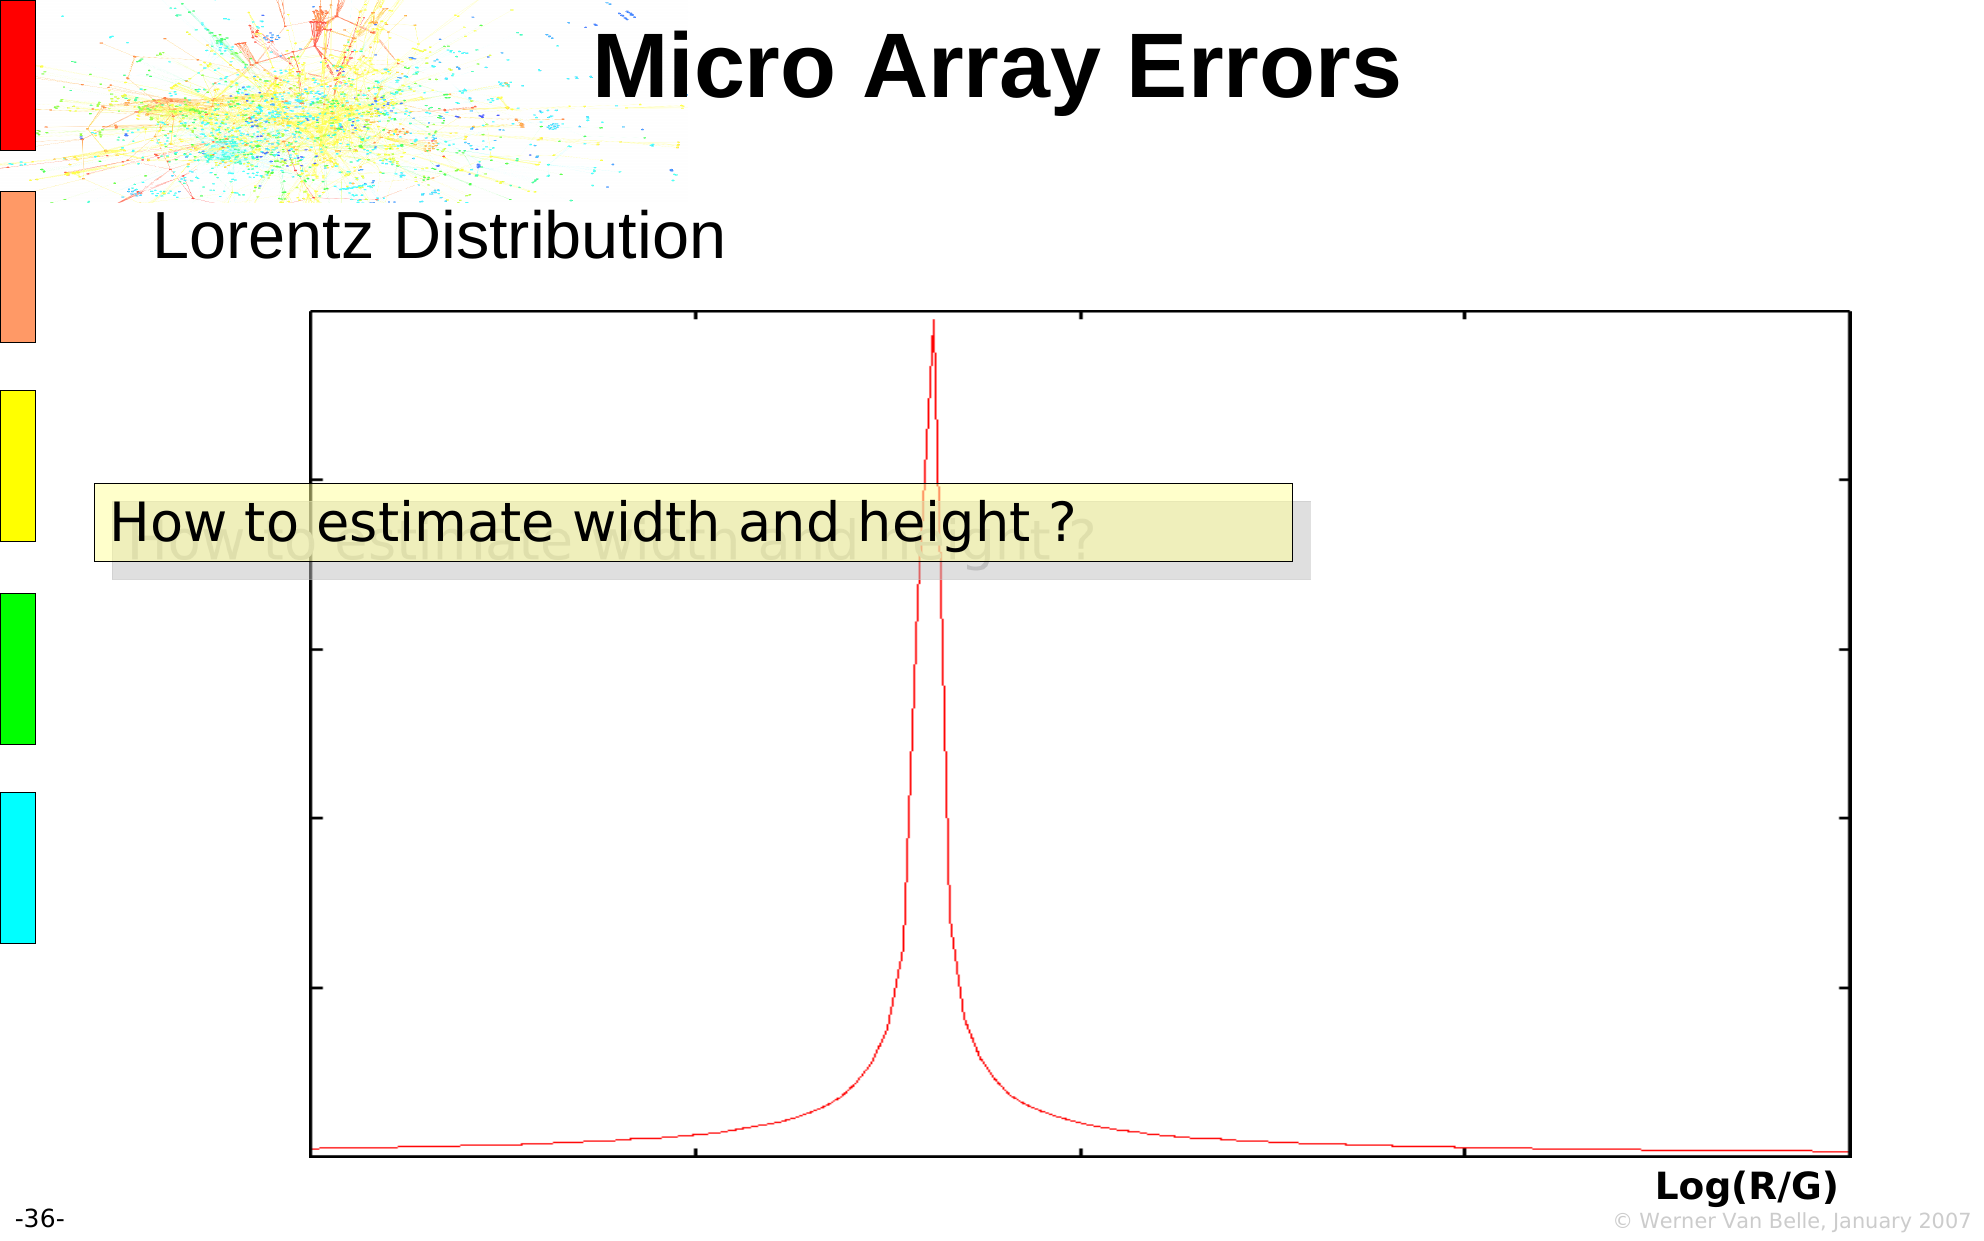

# Micro Array Errors
Lorentz Distribution
How to estimate width and height ?
Log(R/G)